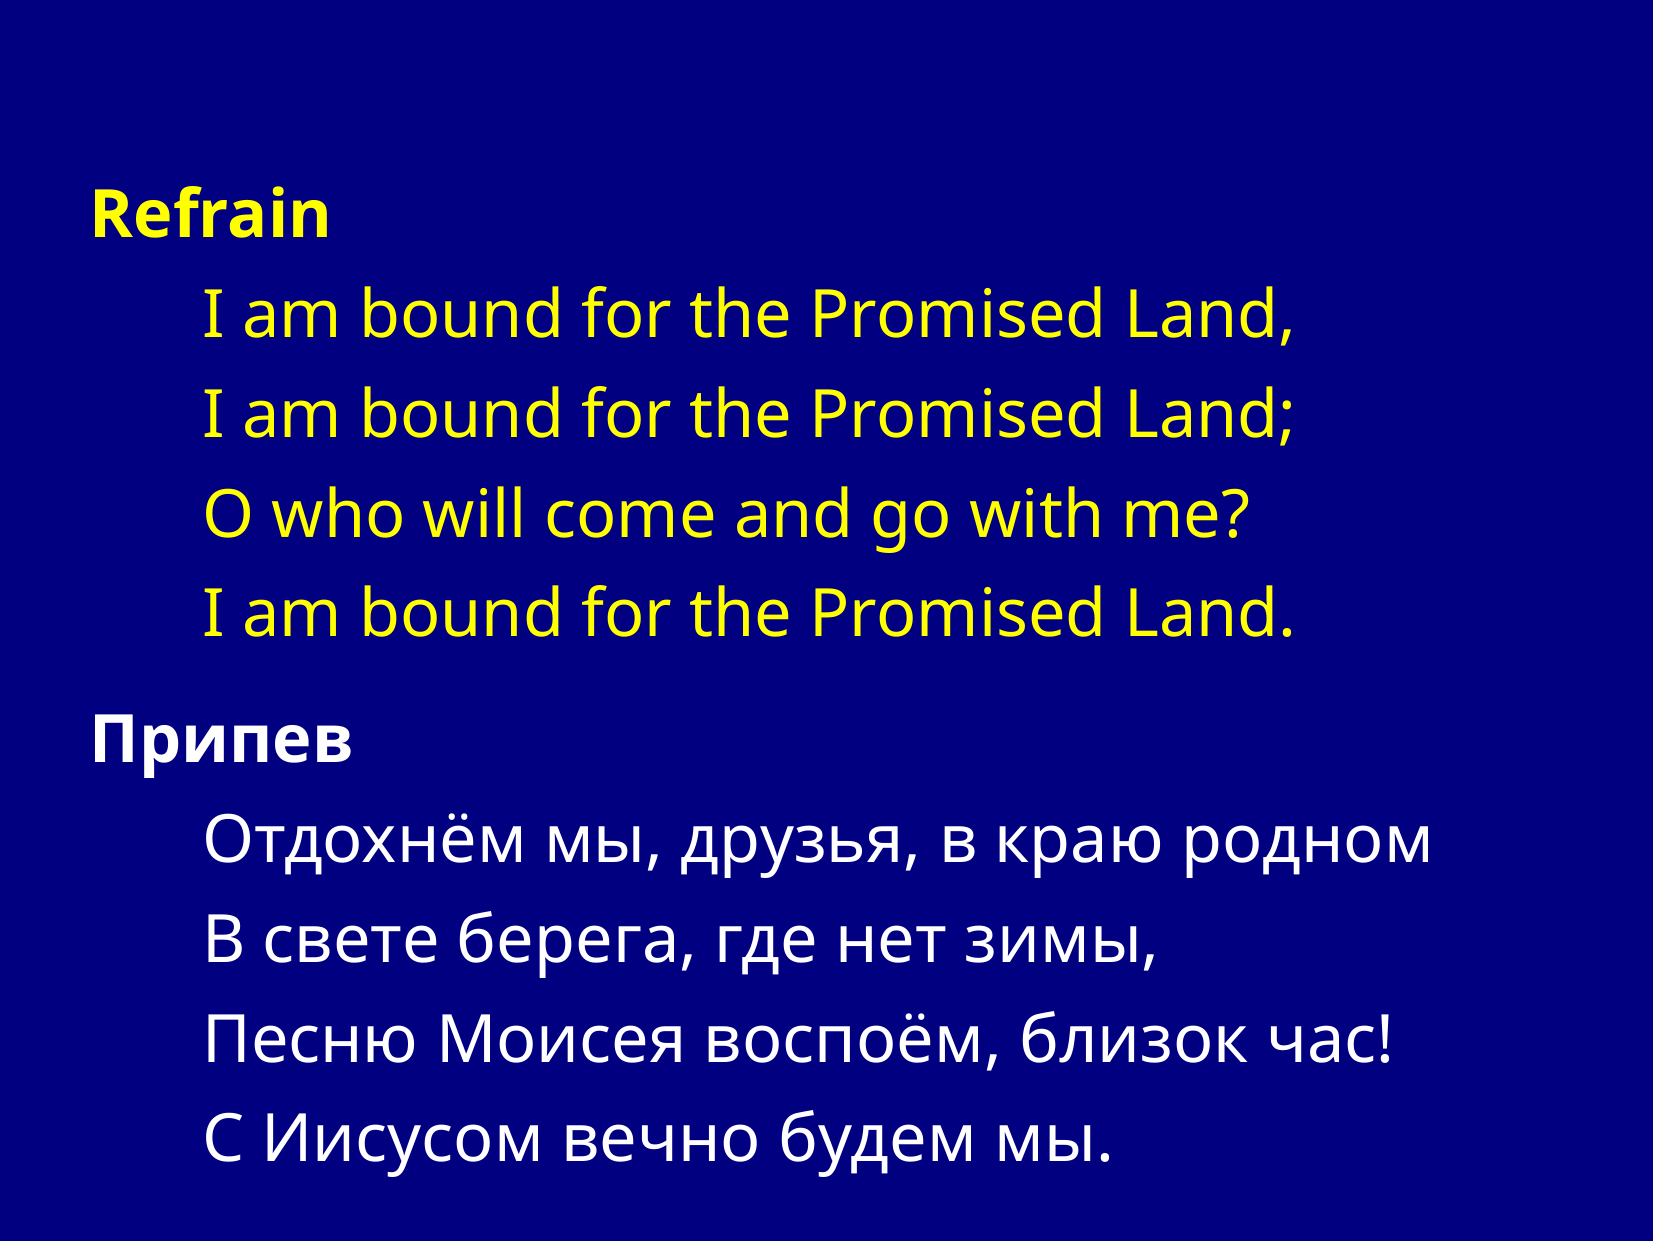

Refrain
	I am bound for the Promised Land,
	I am bound for the Promised Land;
	O who will come and go with me?
	I am bound for the Promised Land.
Припев
	Отдохнём мы, друзья, в краю родном
	В свете берега, где нет зимы,
	Песню Моисея воспоём, близок час!
	С Иисусом вечно будем мы.